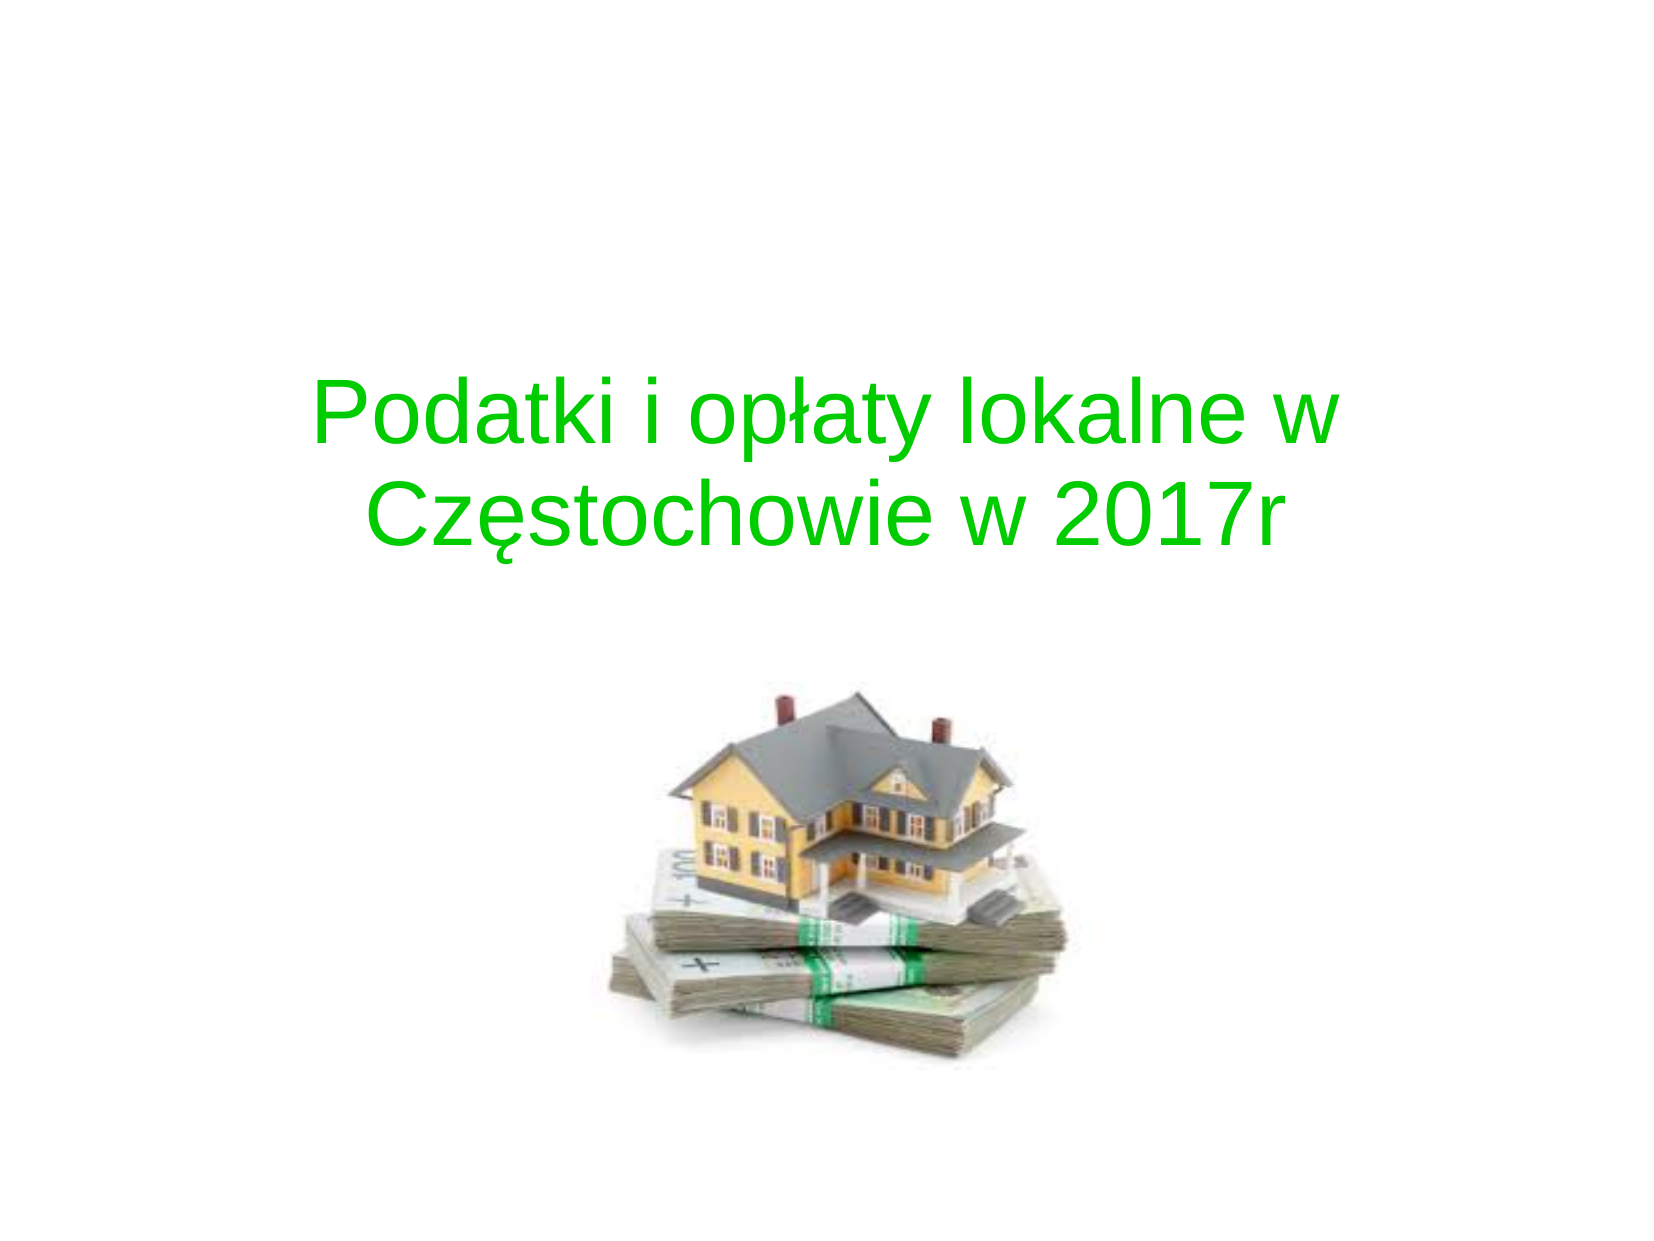

# Podatki i opłaty lokalne w Częstochowie w 2017r